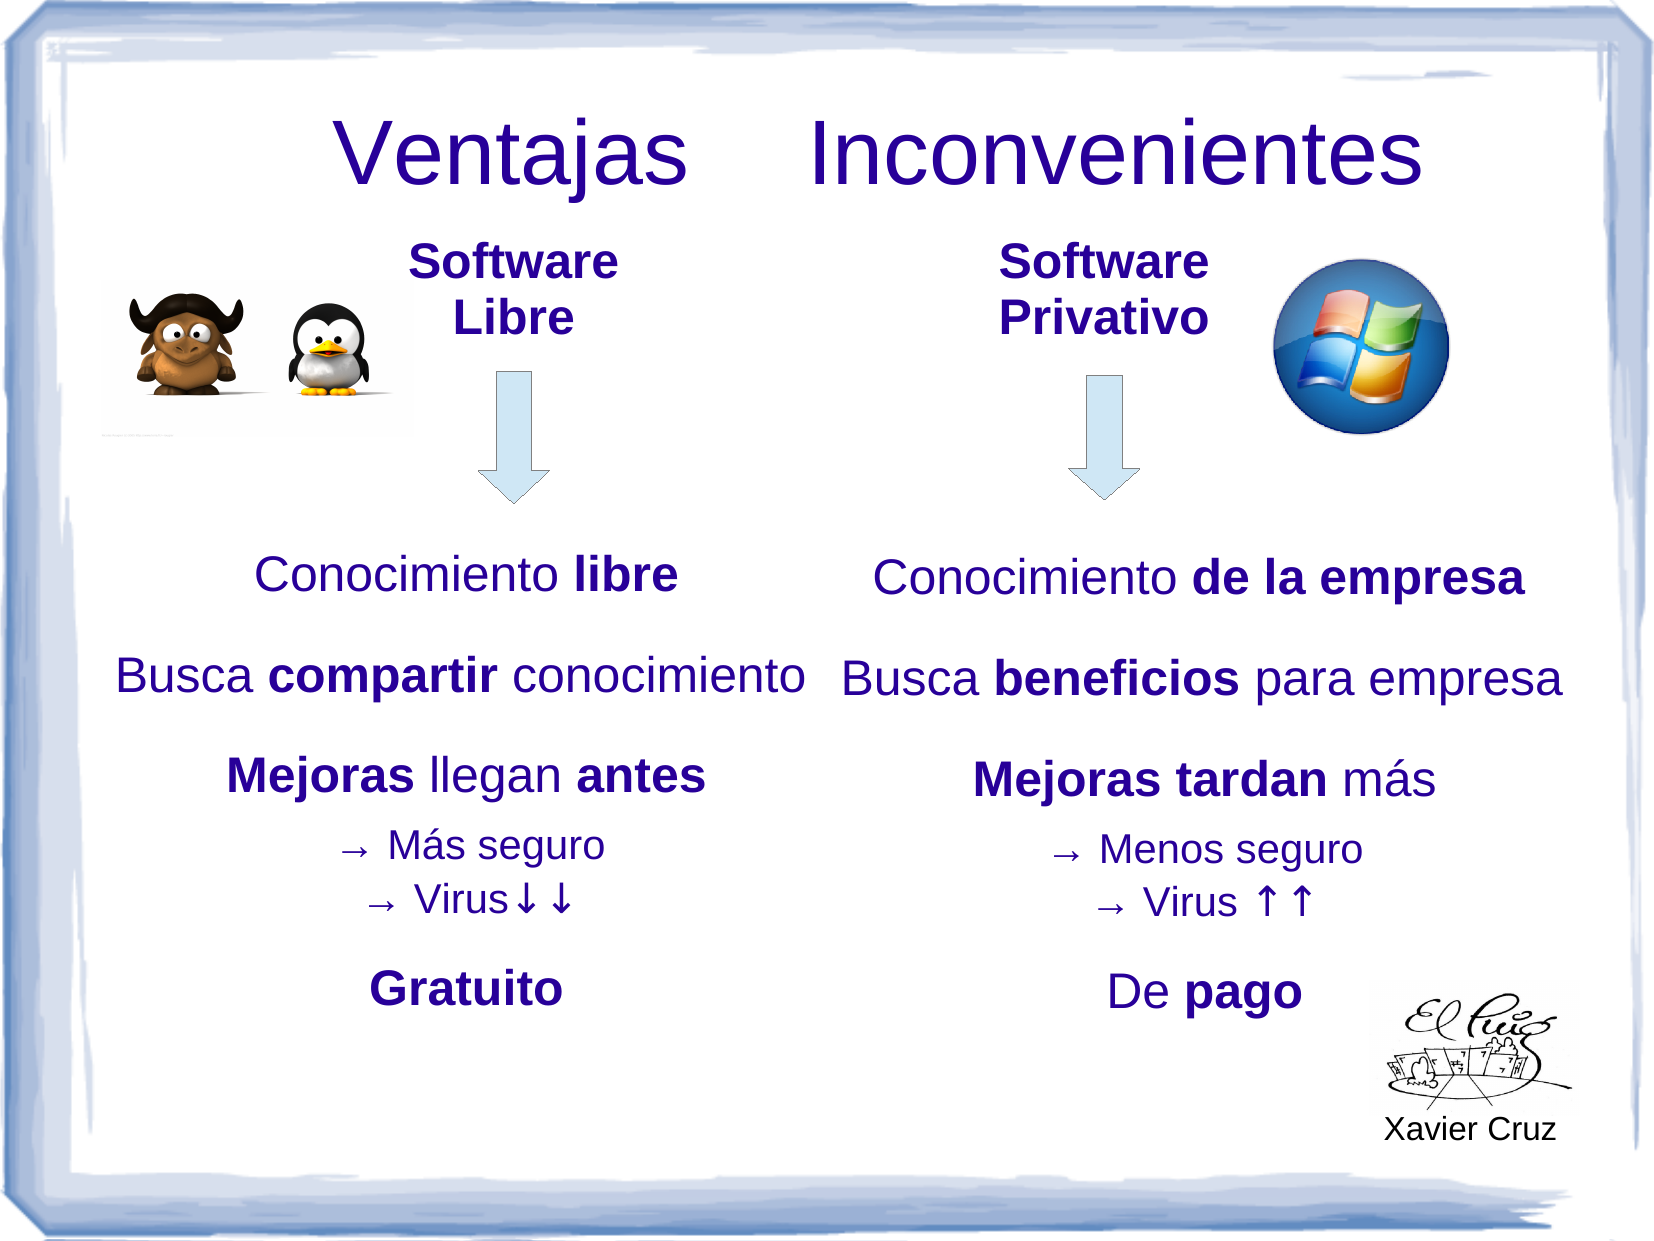

# Ventajas
Inconvenientes
Software Libre
Software Privativo
Conocimiento libre
Conocimiento de la empresa
Busca compartir conocimiento
Busca beneficios para empresa
Mejoras llegan antes
→ Más seguro
→ Virus↓↓
Mejoras tardan más
→ Menos seguro
→ Virus ↑↑
Gratuito
De pago